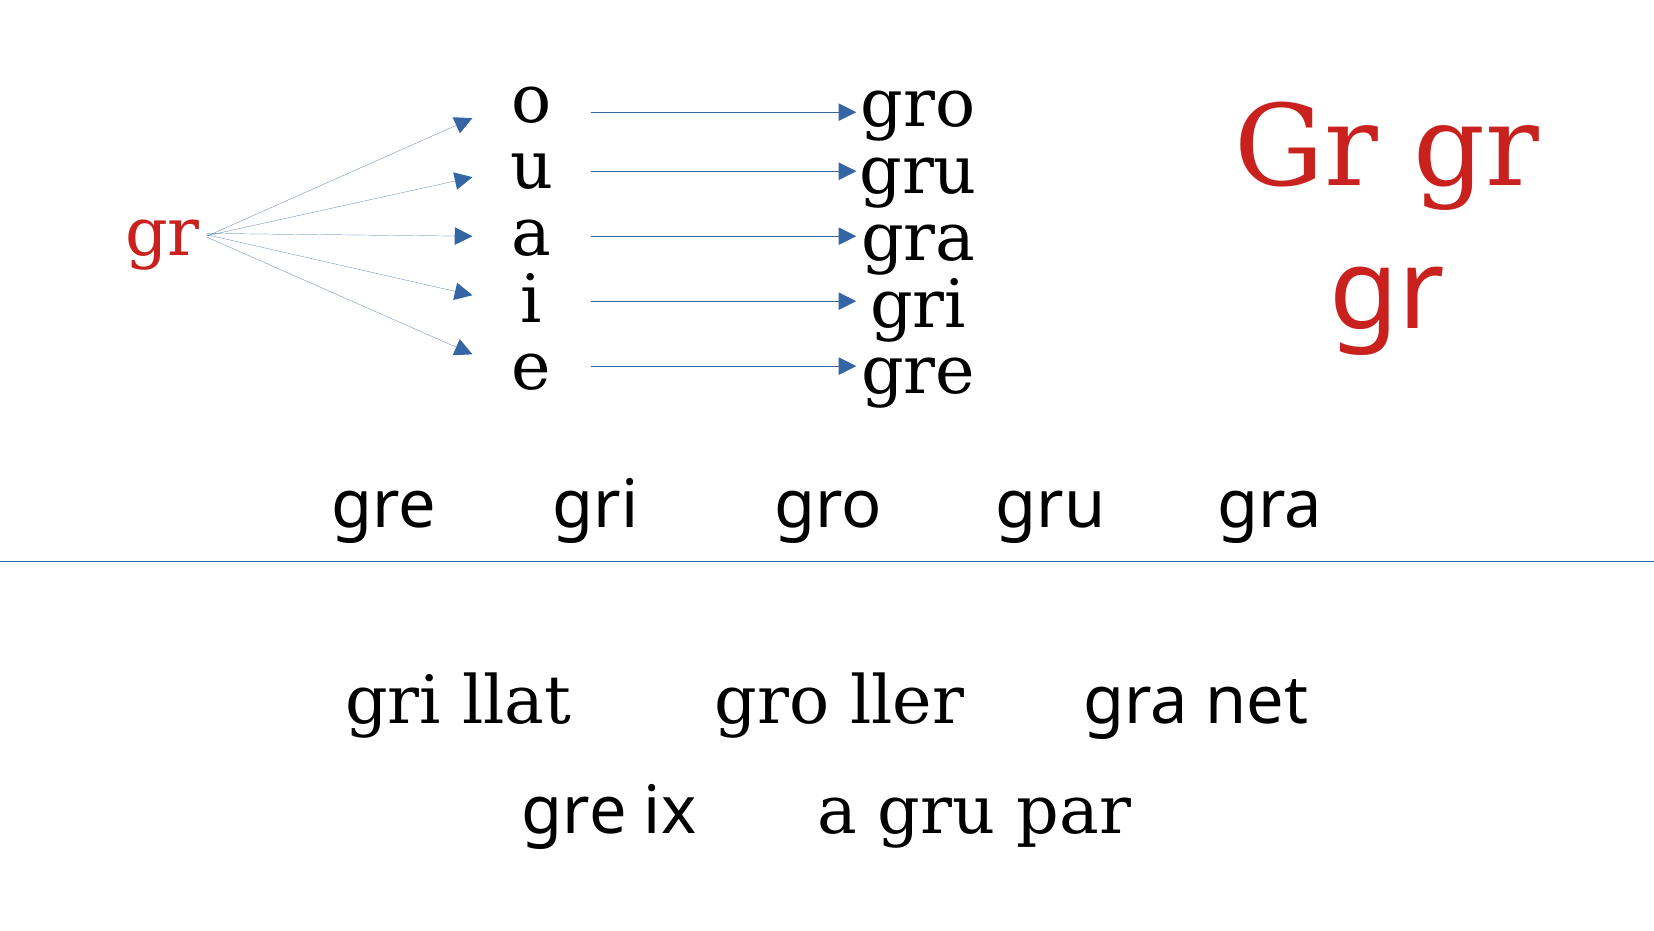

gr
gro
gru
gra
gri
gre
o
u
a
i
e
Gr gr
gr
gre		gri		gro		gru		gra
gri llat		gro ller		gra net
gre ix		a gru par